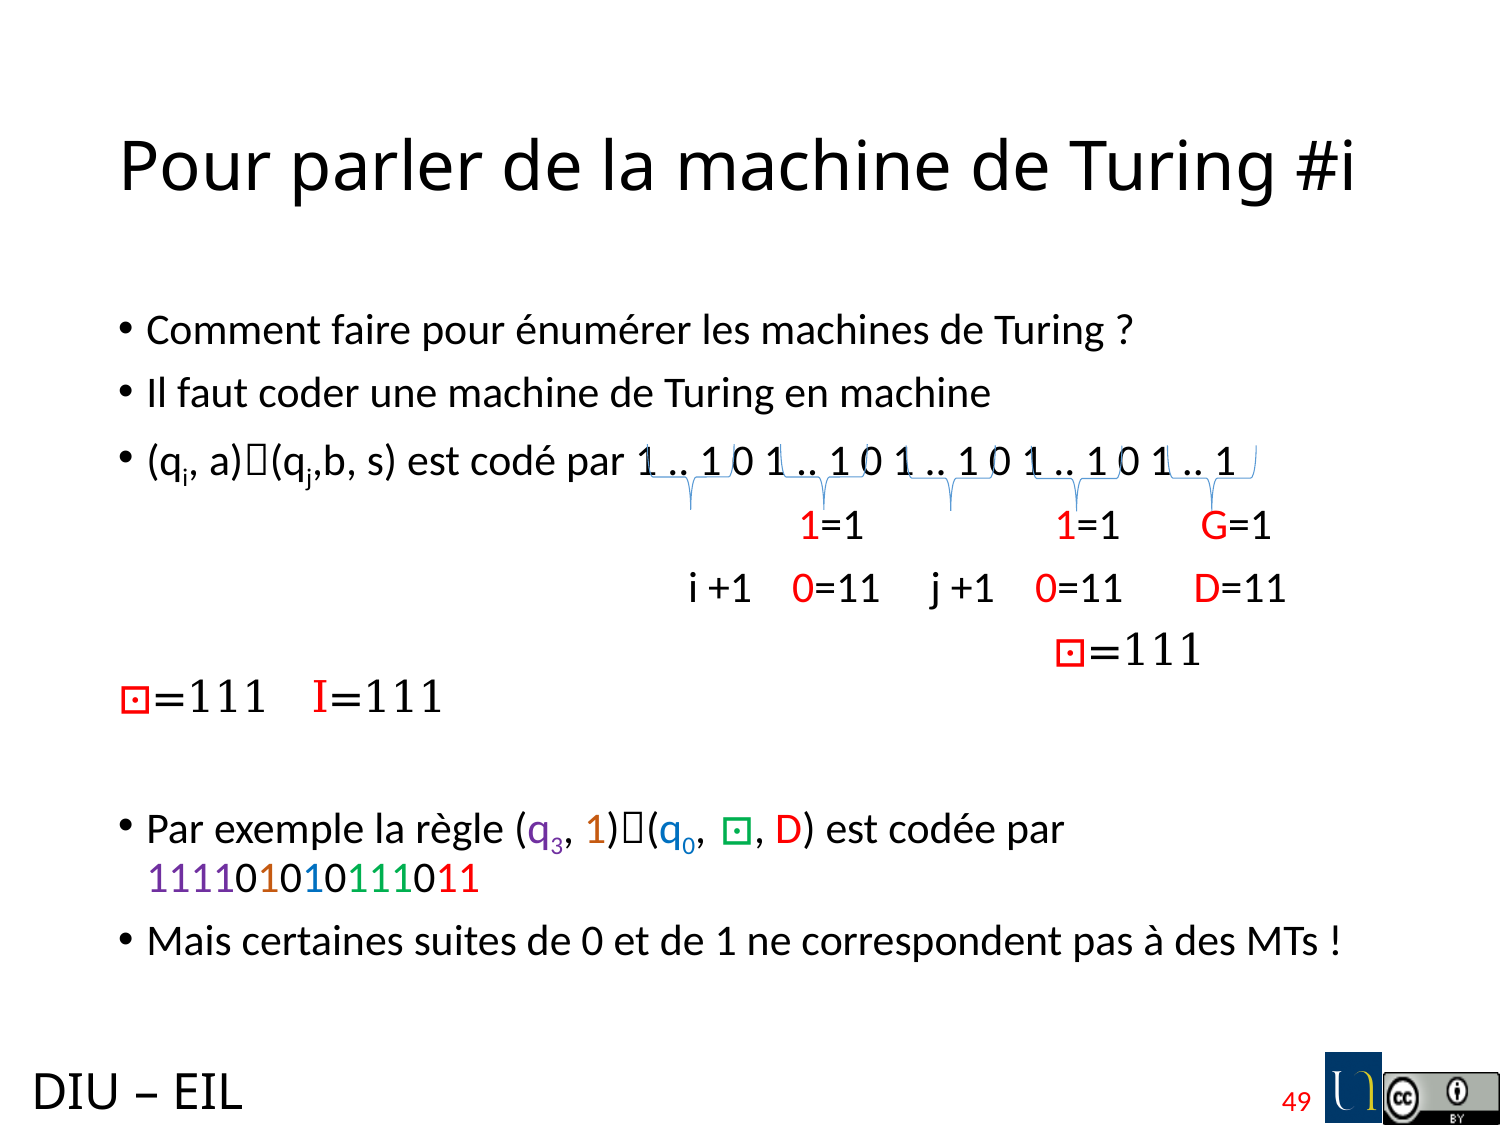

# Pour parler de la machine de Turing #i
Comment faire pour énumérer les machines de Turing ?
Il faut coder une machine de Turing en machine
(qi, a)(qj,b, s) est codé par 1 .. 1 0 1 .. 1 0 1 .. 1 0 1 .. 1 0 1 .. 1
 1=1 1=1 G=1
 i +1 0=11 j +1 0=11 D=11
 ⊡=111 ⊡=111 I=111
Par exemple la règle (q3, 1)(q0, ⊡, D) est codée par 111101010111011
Mais certaines suites de 0 et de 1 ne correspondent pas à des MTs !